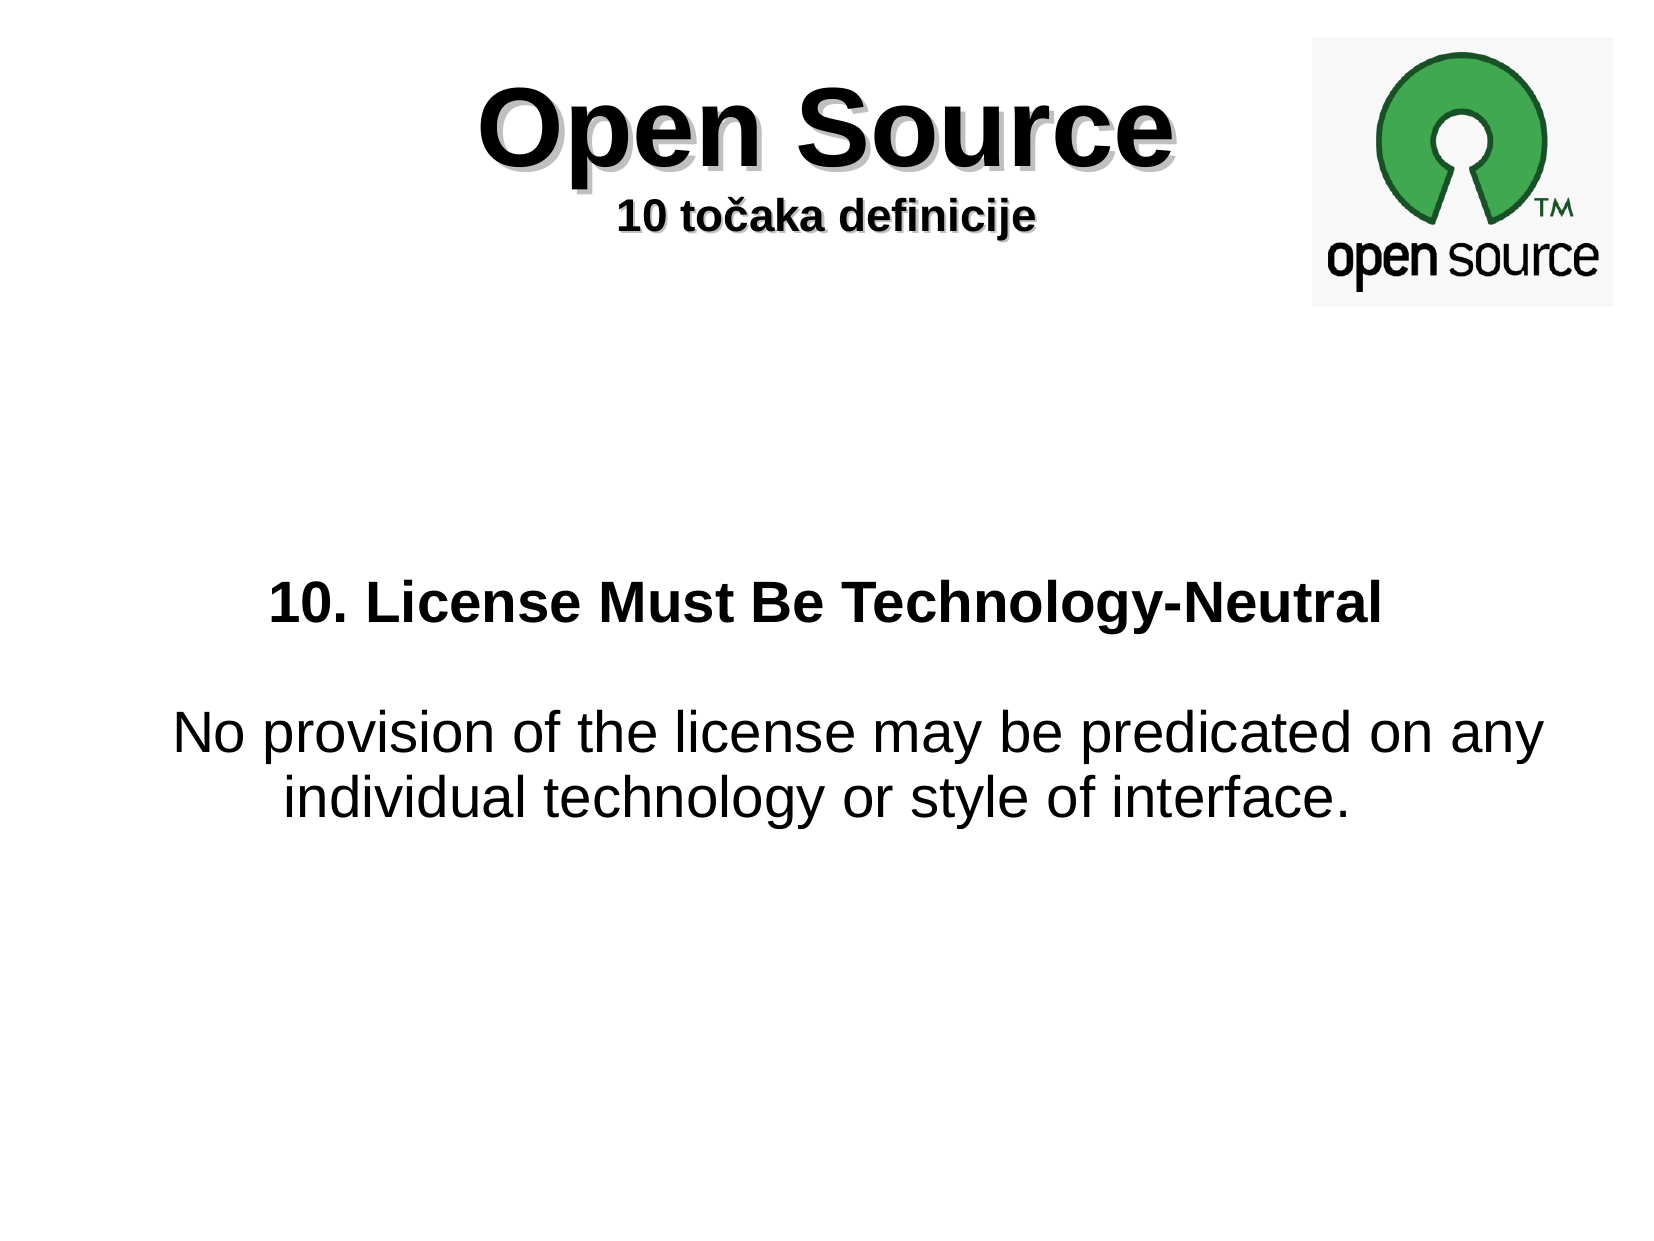

Open Source
10 točaka definicije
# 10. License Must Be Technology-Neutral
 No provision of the license may be predicated on any individual technology or style of interface.